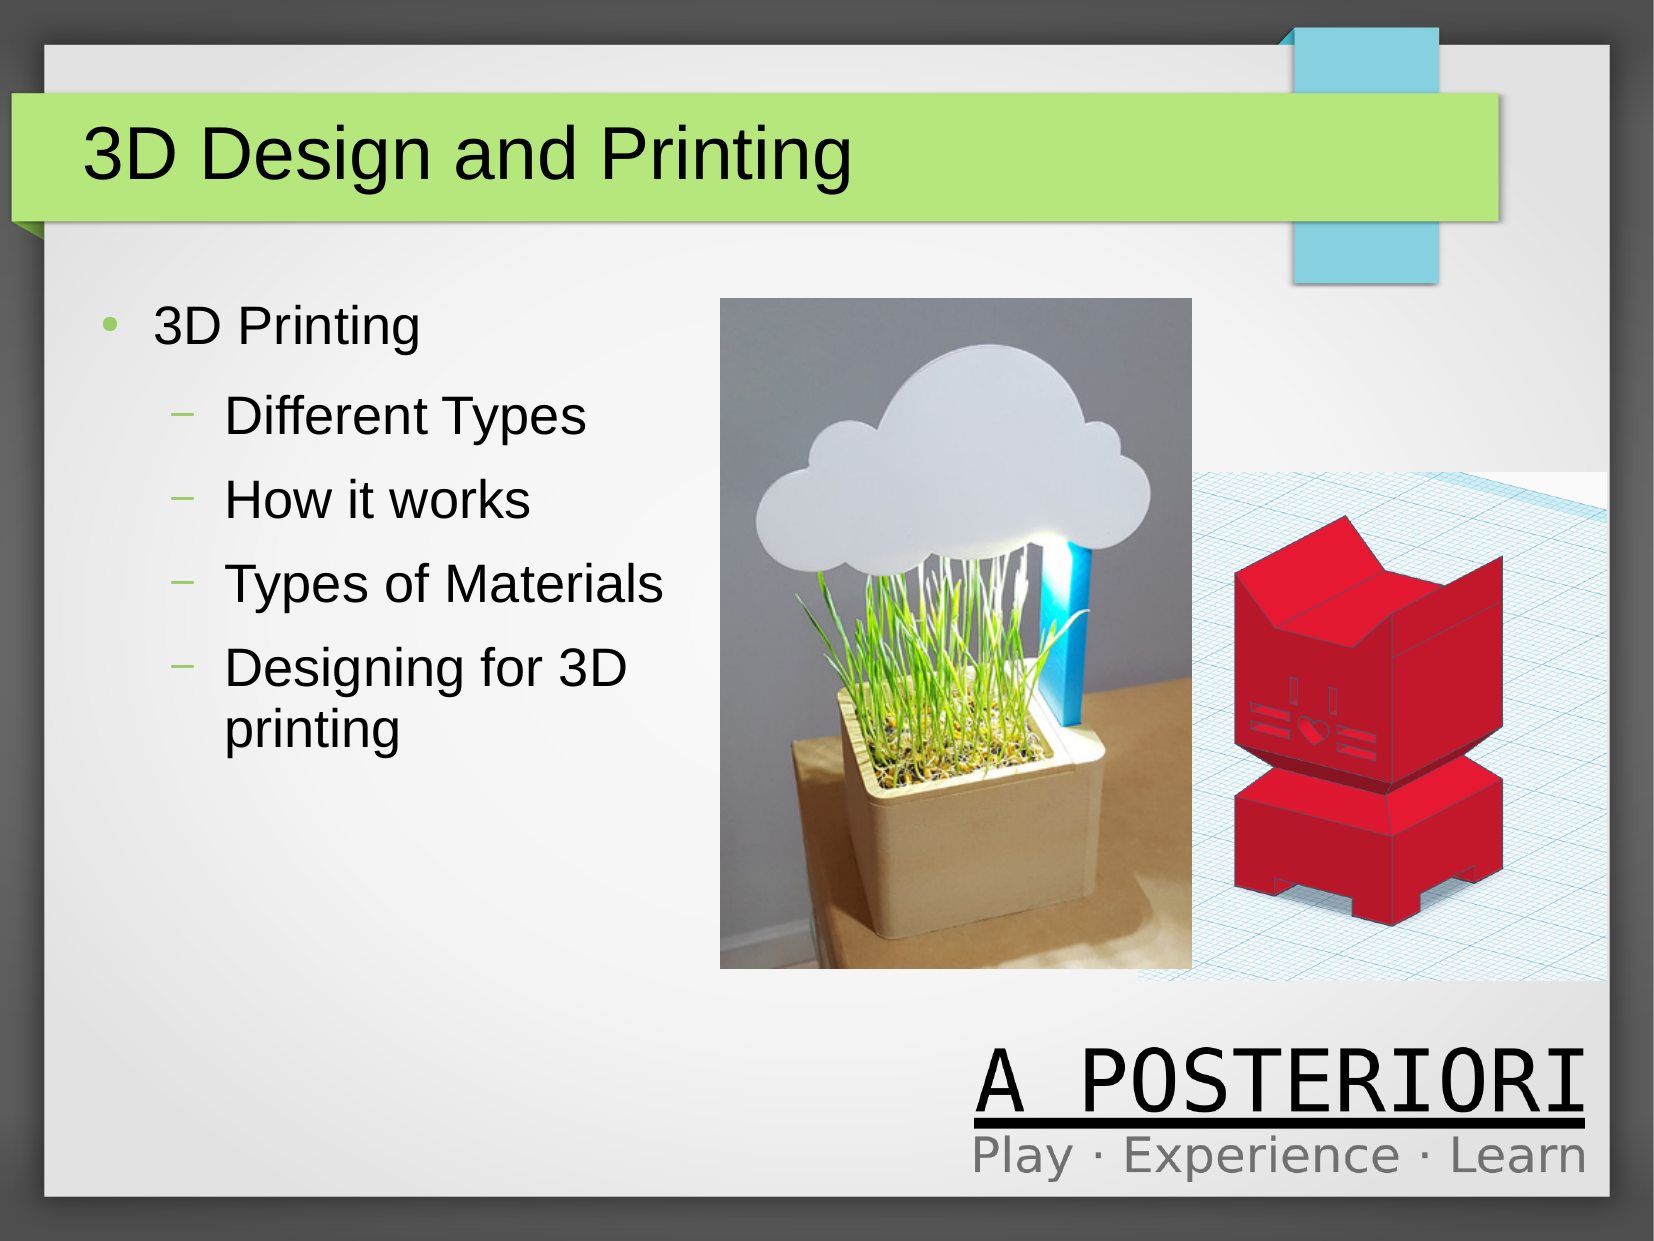

# 3D Design and Printing
3D Printing
Different Types
How it works
Types of Materials
Designing for 3D printing